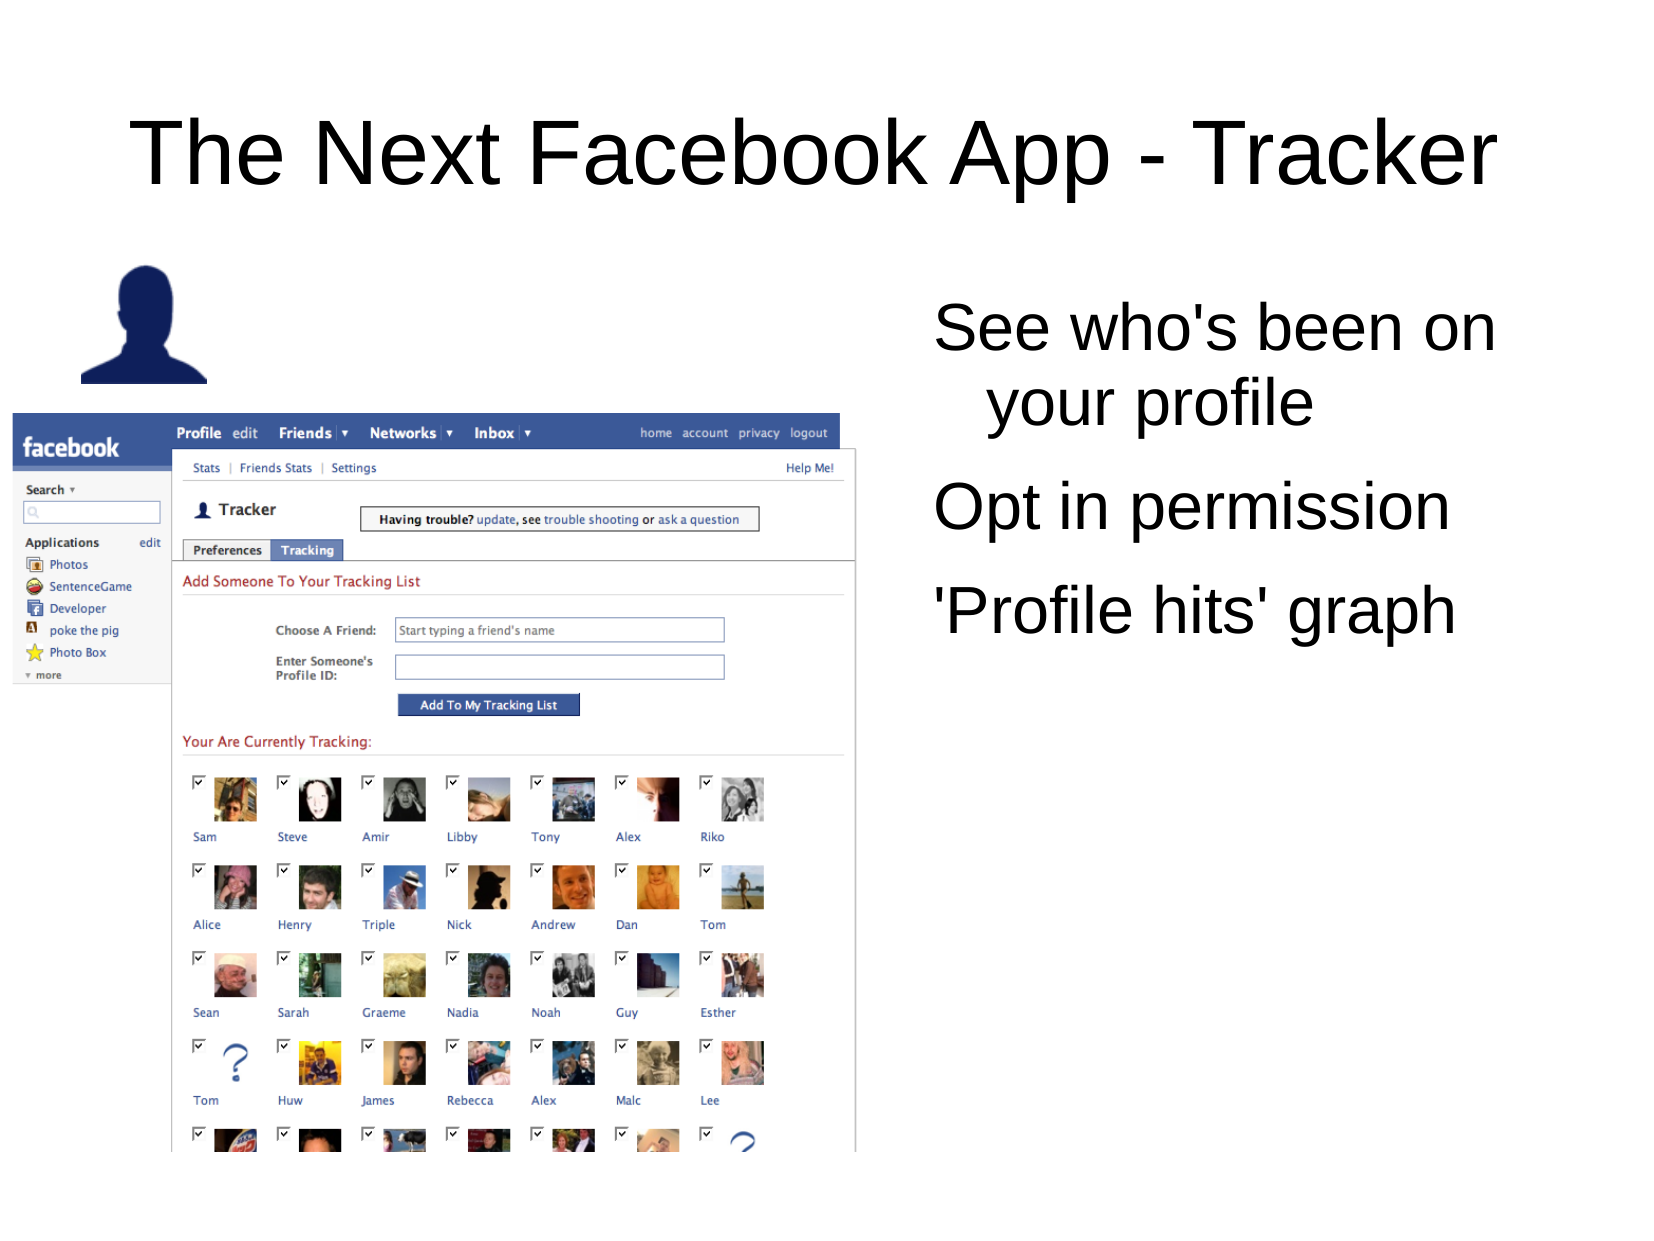

# The Next Facebook App - Tracker
See who's been on your profile
Opt in permission
'Profile hits' graph